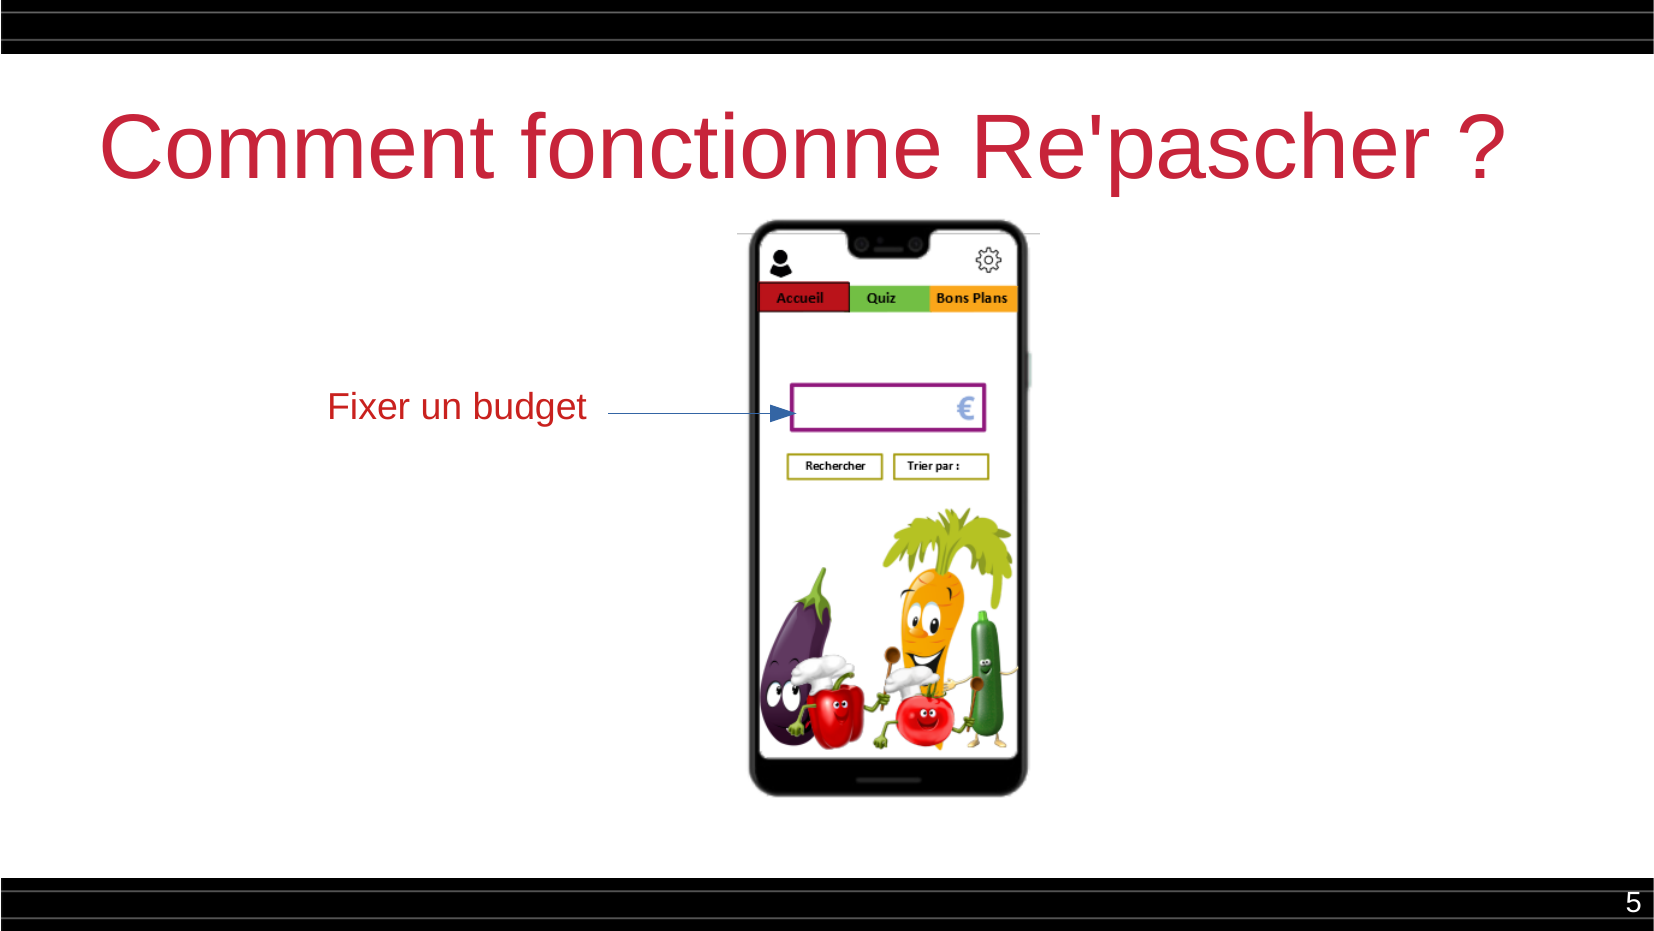

# Comment fonctionne Re'pascher ?
Fixer un budget